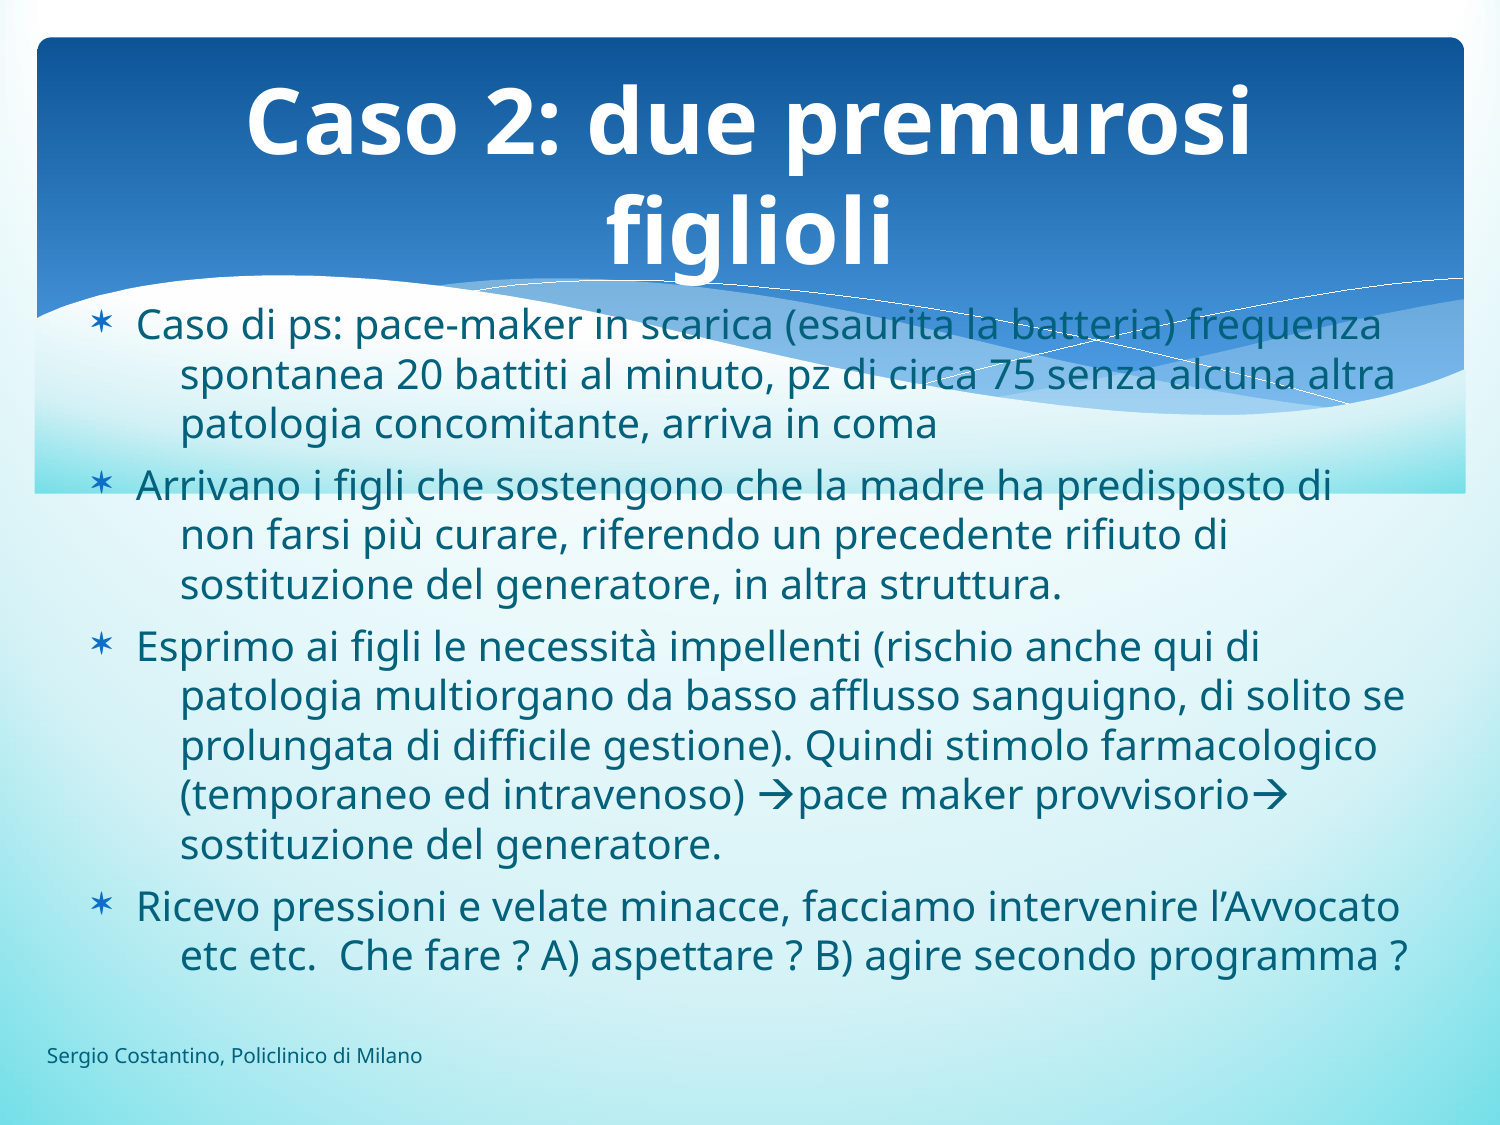

Caso 2: due premurosi figlioli
# Caso di ps: pace-maker in scarica (esaurita la batteria) frequenza spontanea 20 battiti al minuto, pz di circa 75 senza alcuna altra patologia concomitante, arriva in coma
Arrivano i figli che sostengono che la madre ha predisposto di non farsi più curare, riferendo un precedente rifiuto di sostituzione del generatore, in altra struttura.
Esprimo ai figli le necessità impellenti (rischio anche qui di patologia multiorgano da basso afflusso sanguigno, di solito se prolungata di difficile gestione). Quindi stimolo farmacologico (temporaneo ed intravenoso) pace maker provvisorio sostituzione del generatore.
Ricevo pressioni e velate minacce, facciamo intervenire l’Avvocato etc etc. Che fare ? A) aspettare ? B) agire secondo programma ?
Sergio Costantino, Policlinico di Milano